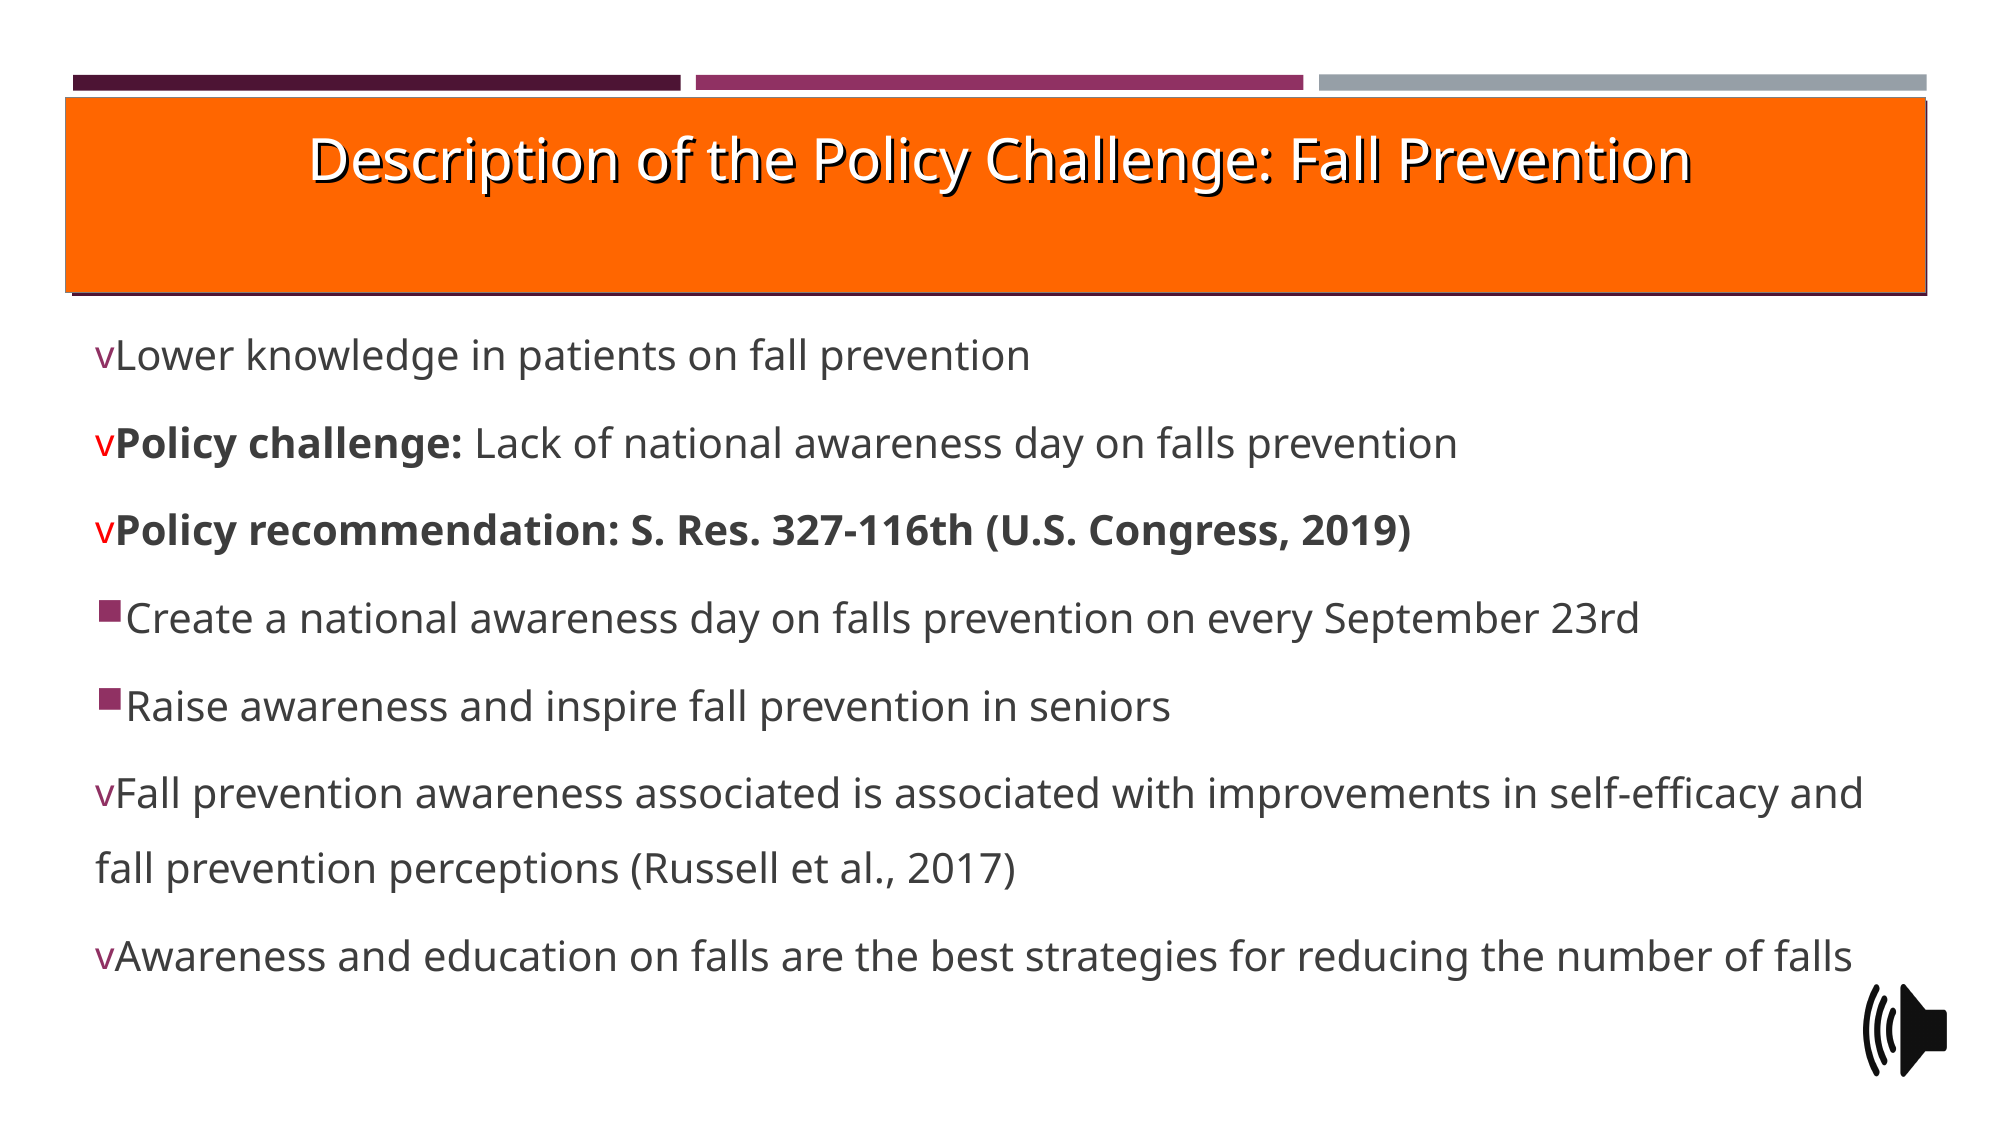

# Description of the Policy Challenge: Fall Prevention
Lower knowledge in patients on fall prevention
Policy challenge: Lack of national awareness day on falls prevention
Policy recommendation: S. Res. 327-116th (U.S. Congress, 2019)
Create a national awareness day on falls prevention on every September 23rd
Raise awareness and inspire fall prevention in seniors
Fall prevention awareness associated is associated with improvements in self-efficacy and fall prevention perceptions (Russell et al., 2017)
Awareness and education on falls are the best strategies for reducing the number of falls